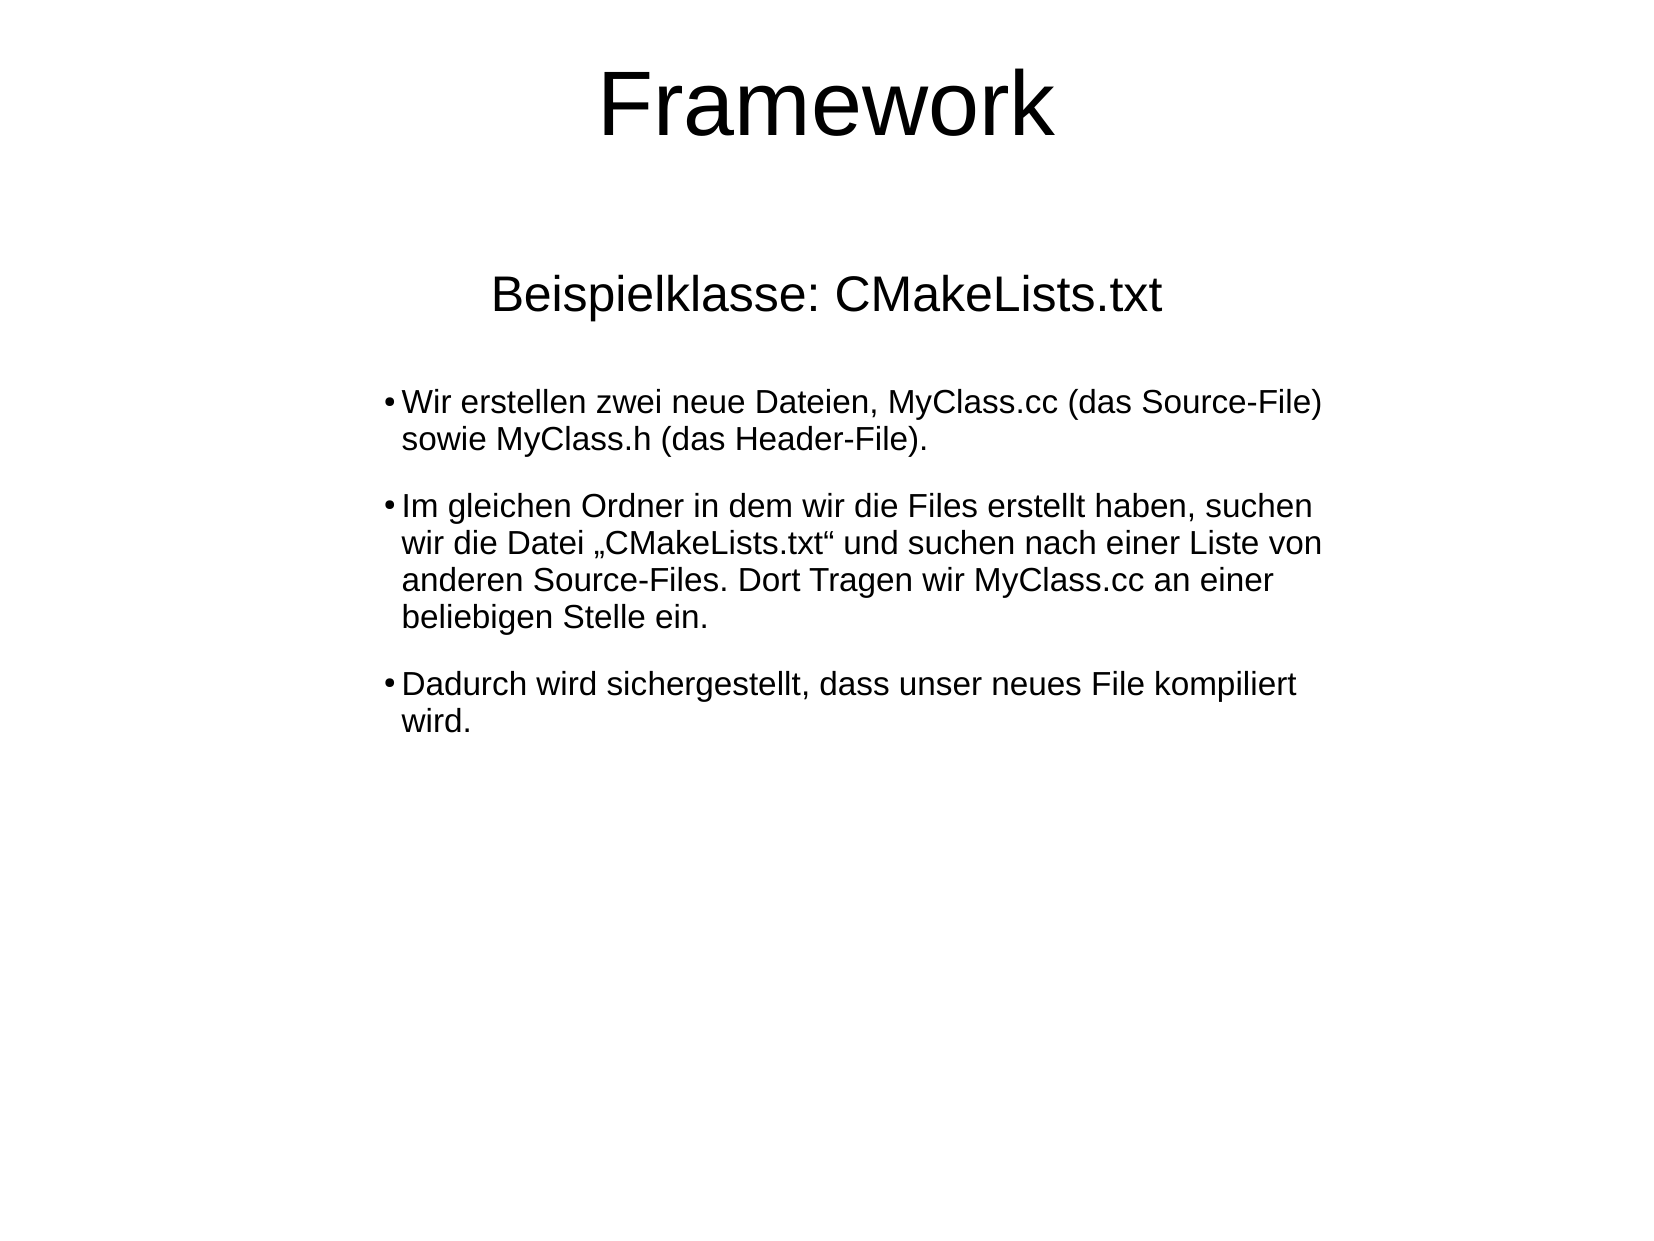

# Framework
Beispielklasse: CMakeLists.txt
Wir erstellen zwei neue Dateien, MyClass.cc (das Source-File) sowie MyClass.h (das Header-File).
Im gleichen Ordner in dem wir die Files erstellt haben, suchen wir die Datei „CMakeLists.txt“ und suchen nach einer Liste von anderen Source-Files. Dort Tragen wir MyClass.cc an einer beliebigen Stelle ein.
Dadurch wird sichergestellt, dass unser neues File kompiliert wird.